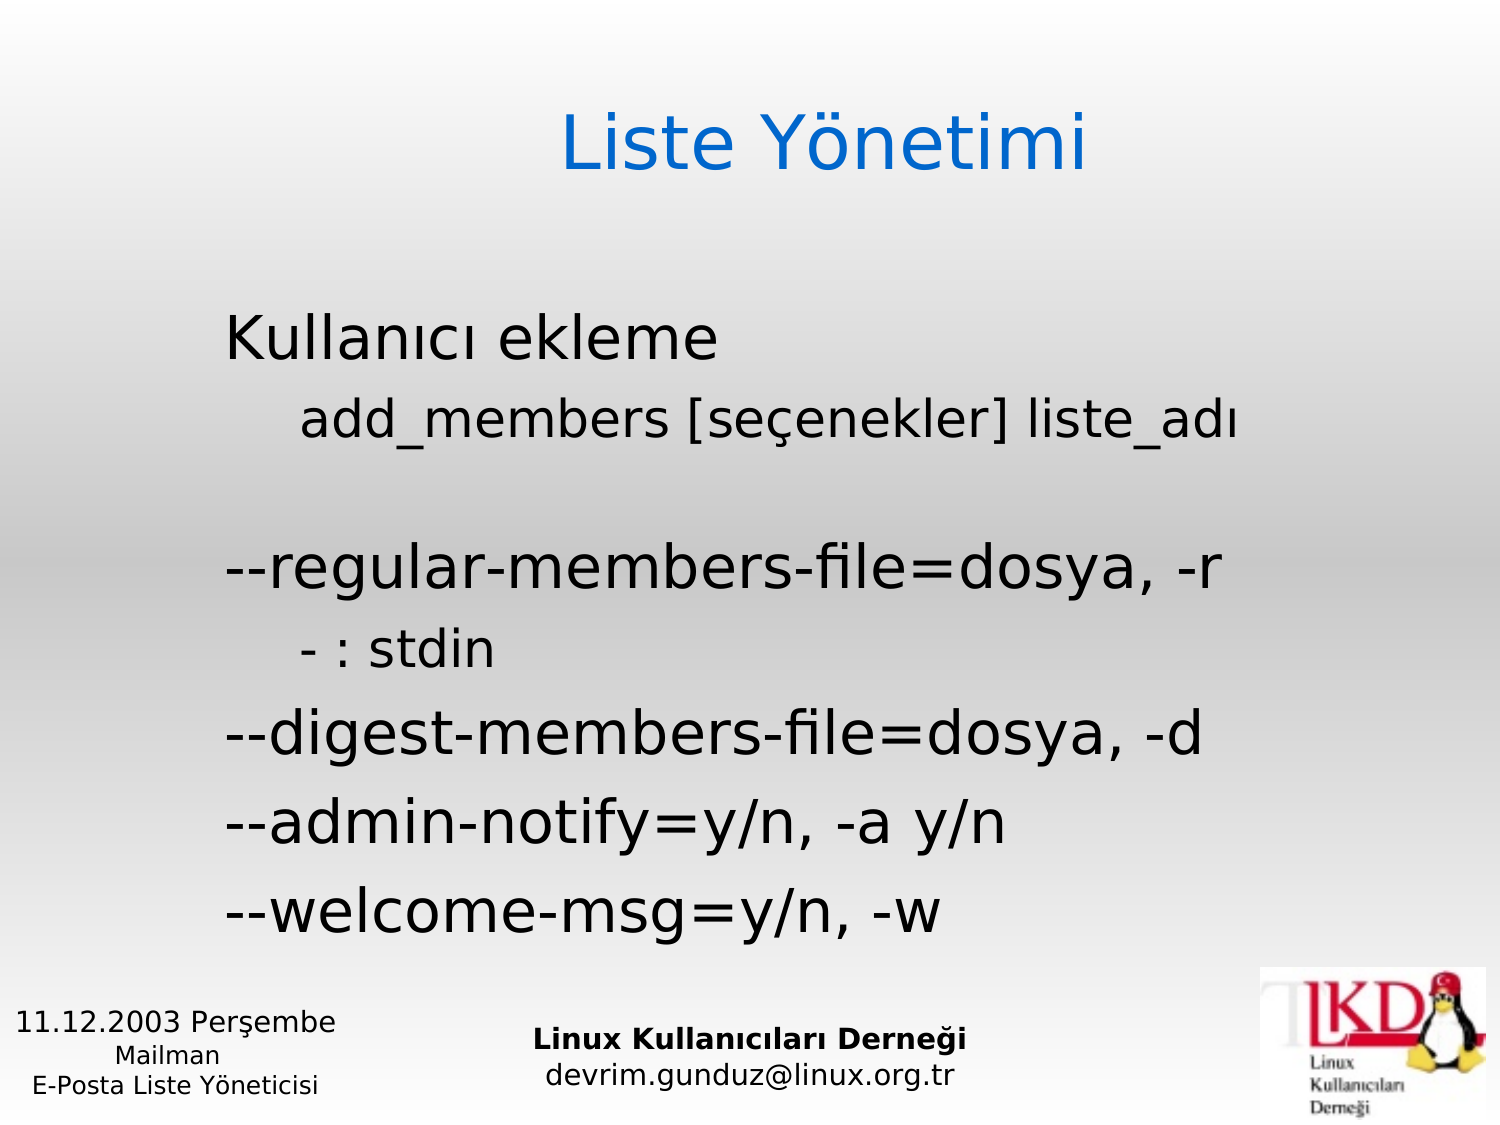

# Liste Yönetimi
Kullanıcı ekleme
add_members [seçenekler] liste_adı
--regular-members-file=dosya, -r
- : stdin
--digest-members-file=dosya, -d
--admin-notify=y/n, -a y/n
--welcome-msg=y/n, -w